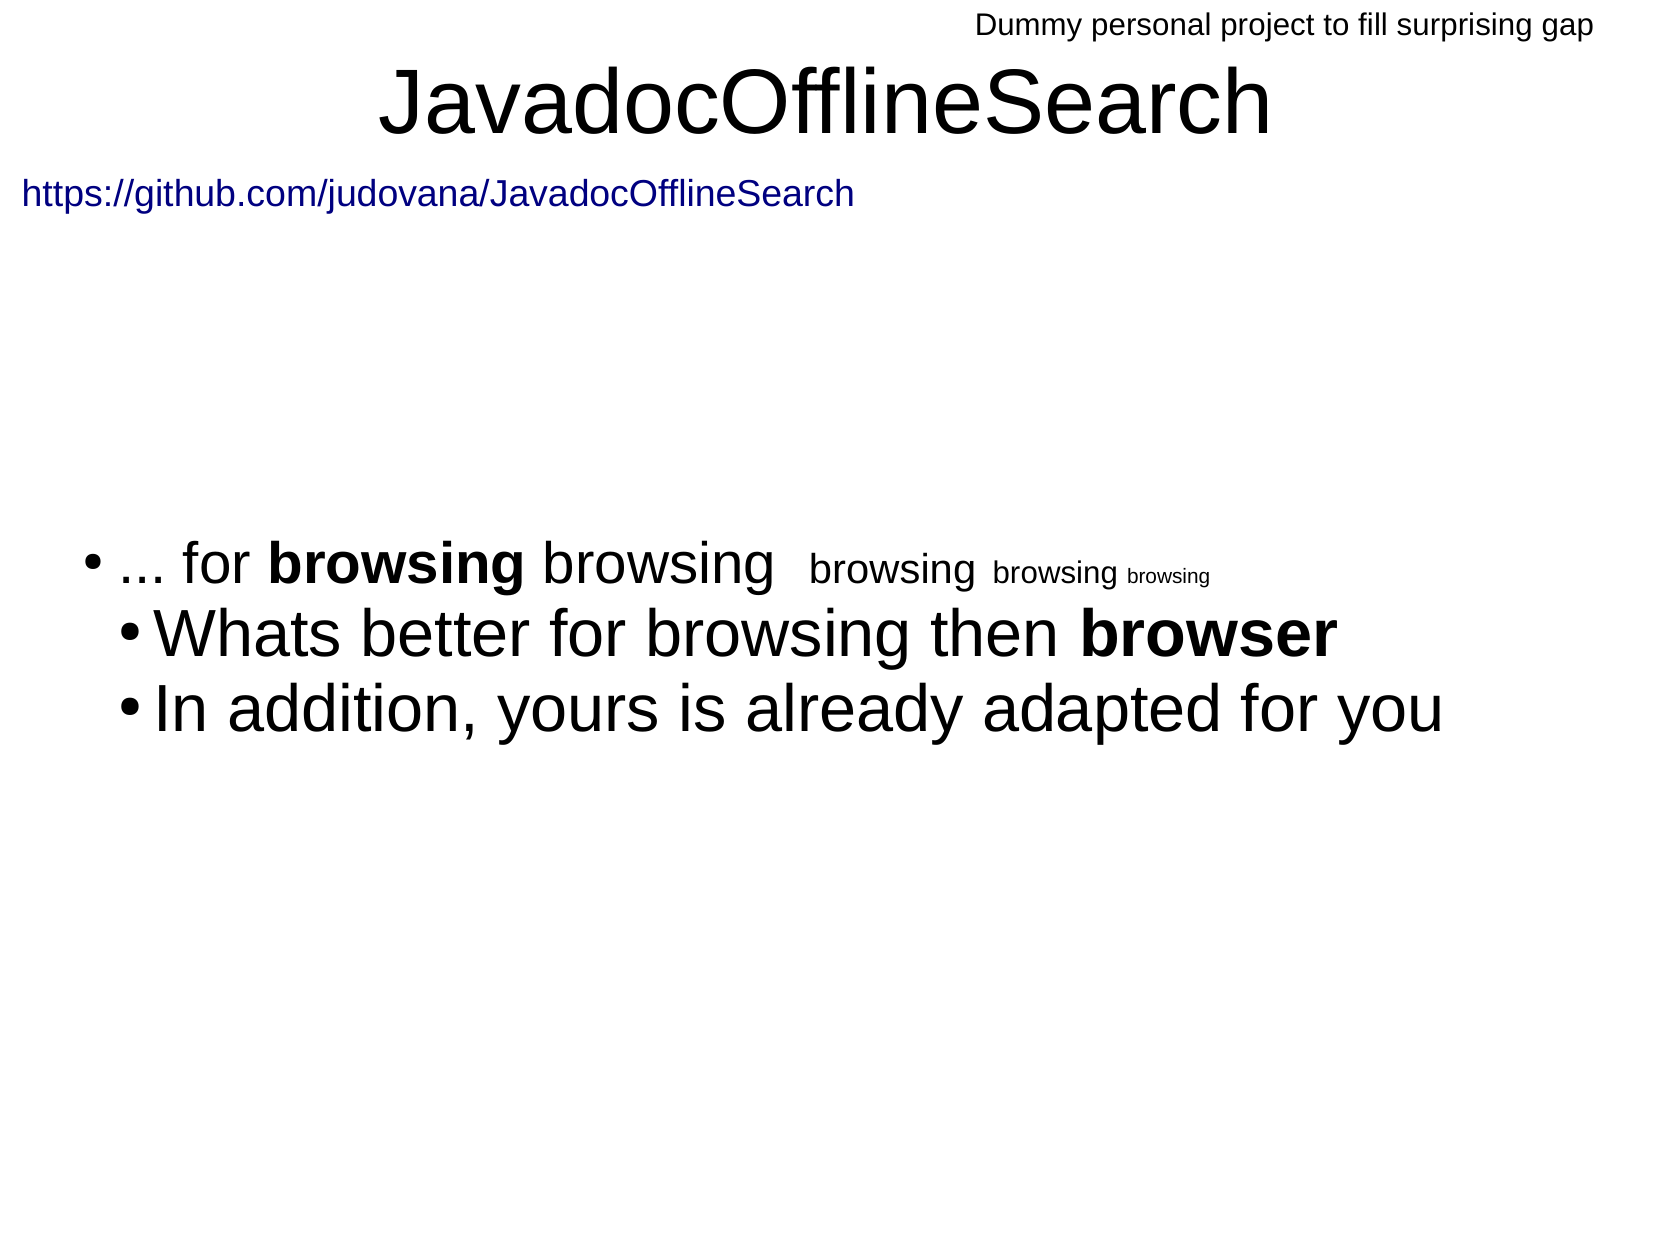

Dummy personal project to fill surprising gap
# JavadocOfflineSearch
https://github.com/judovana/JavadocOfflineSearch
... for browsing browsing browsing browsing browsing
Whats better for browsing then browser
In addition, yours is already adapted for you